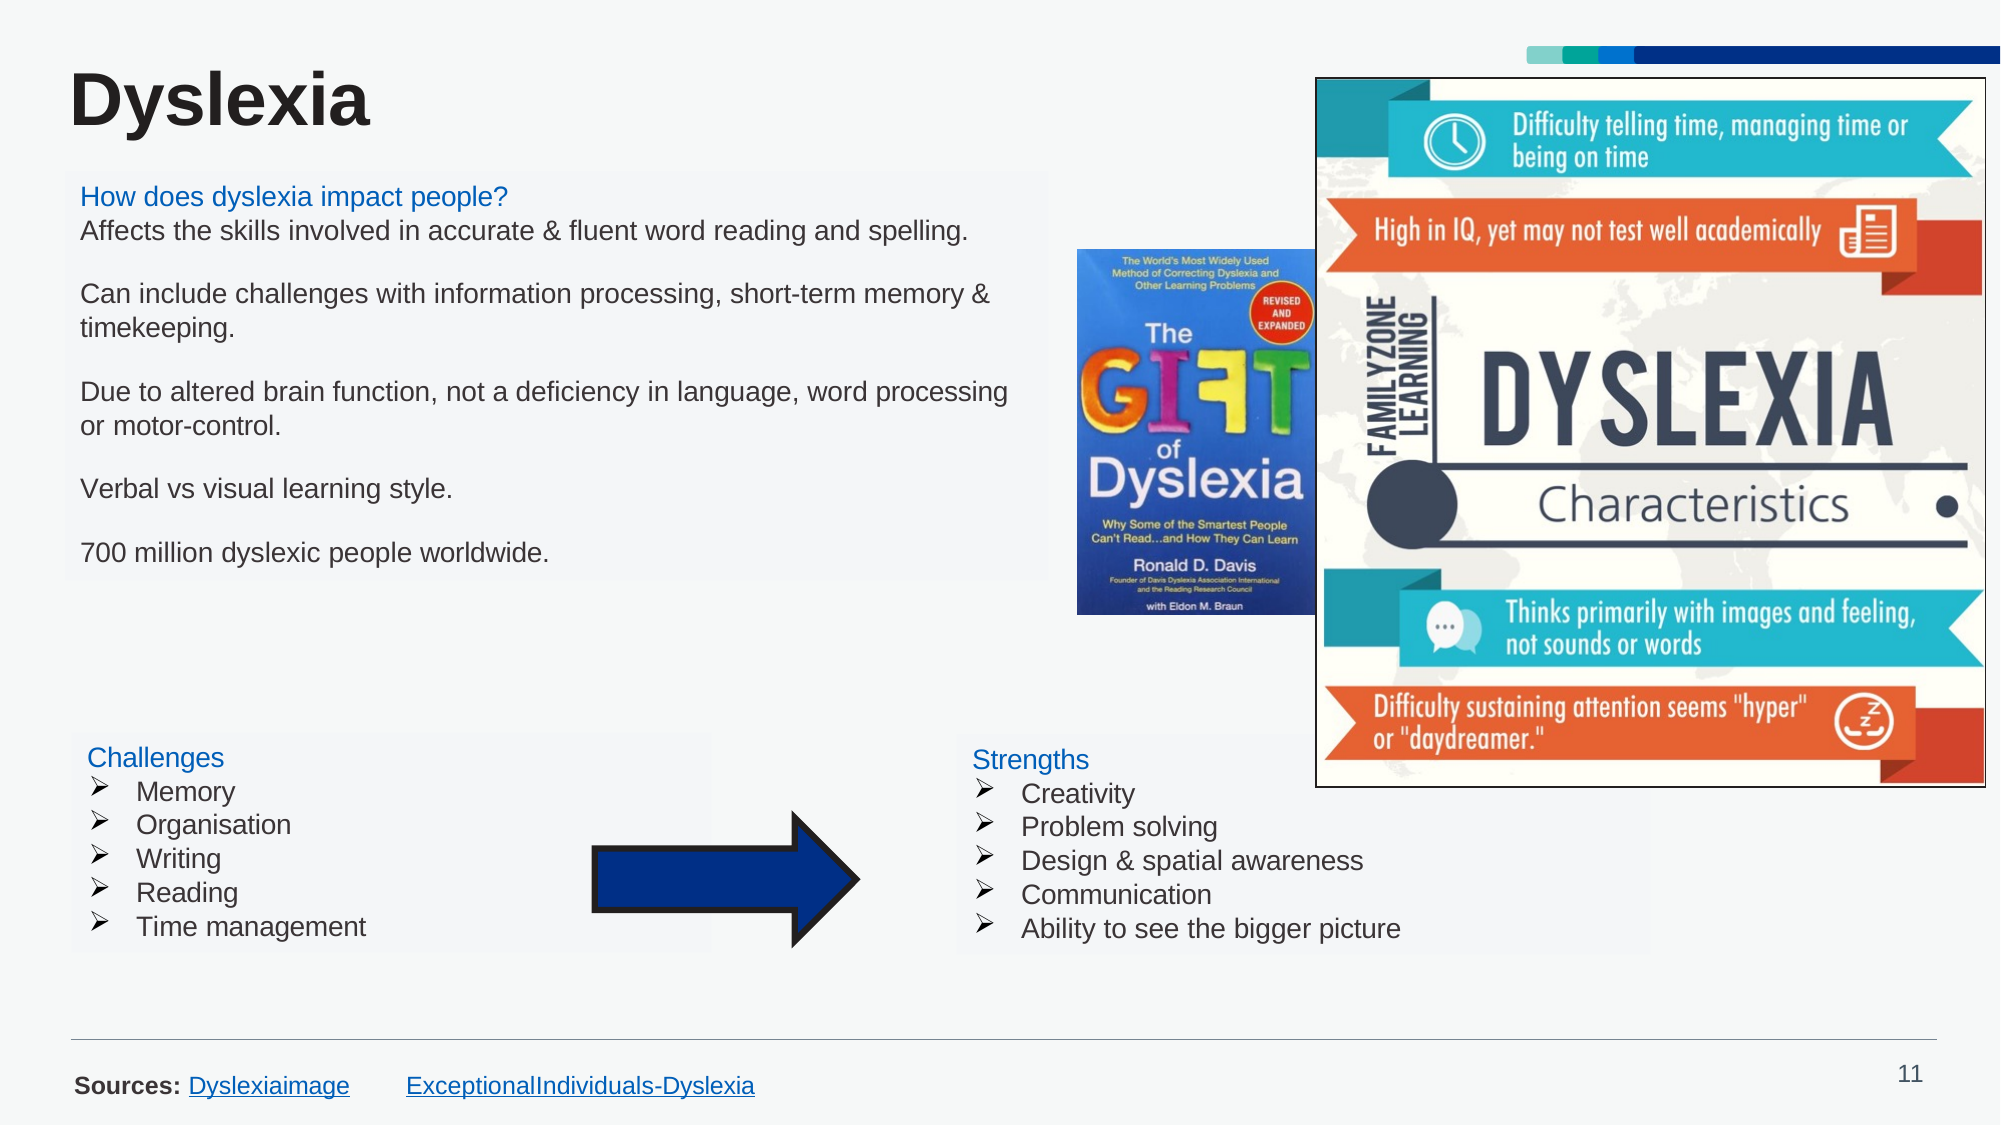

# Dyslexia
How does dyslexia impact people?
Affects the skills involved in accurate & fluent word reading and spelling.
Can include challenges with information processing, short-term memory & timekeeping.
Due to altered brain function, not a deficiency in language, word processing or motor-control.
Verbal vs visual learning style.
700 million dyslexic people worldwide.
Challenges
Strengths
Memory
Organisation
Writing
Reading
Time management
Creativity
Problem solving
Design & spatial awareness
Communication
Ability to see the bigger picture
Sources: Dyslexiaimage
ExceptionalIndividuals-Dyslexia